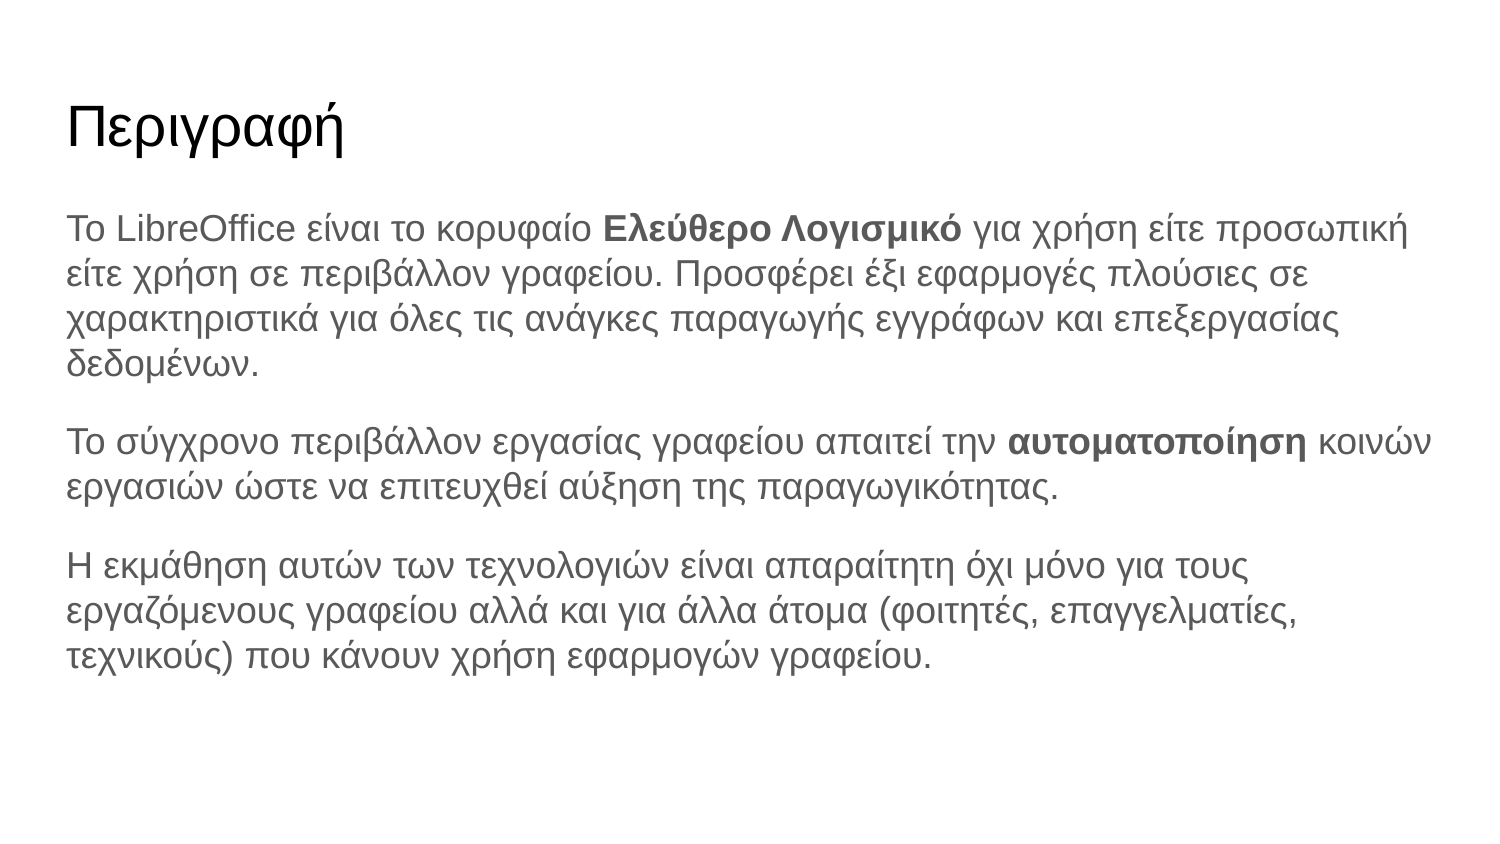

# Περιγραφή
Το LibreOffice είναι το κορυφαίο Ελεύθερο Λογισμικό για χρήση είτε προσωπική είτε χρήση σε περιβάλλον γραφείου. Προσφέρει έξι εφαρμογές πλούσιες σε χαρακτηριστικά για όλες τις ανάγκες παραγωγής εγγράφων και επεξεργασίας δεδομένων.
Το σύγχρονο περιβάλλον εργασίας γραφείου απαιτεί την αυτοματοποίηση κοινών εργασιών ώστε να επιτευχθεί αύξηση της παραγωγικότητας.
Η εκμάθηση αυτών των τεχνολογιών είναι απαραίτητη όχι μόνο για τους εργαζόμενους γραφείου αλλά και για άλλα άτομα (φοιτητές, επαγγελματίες, τεχνικούς) που κάνουν χρήση εφαρμογών γραφείου.